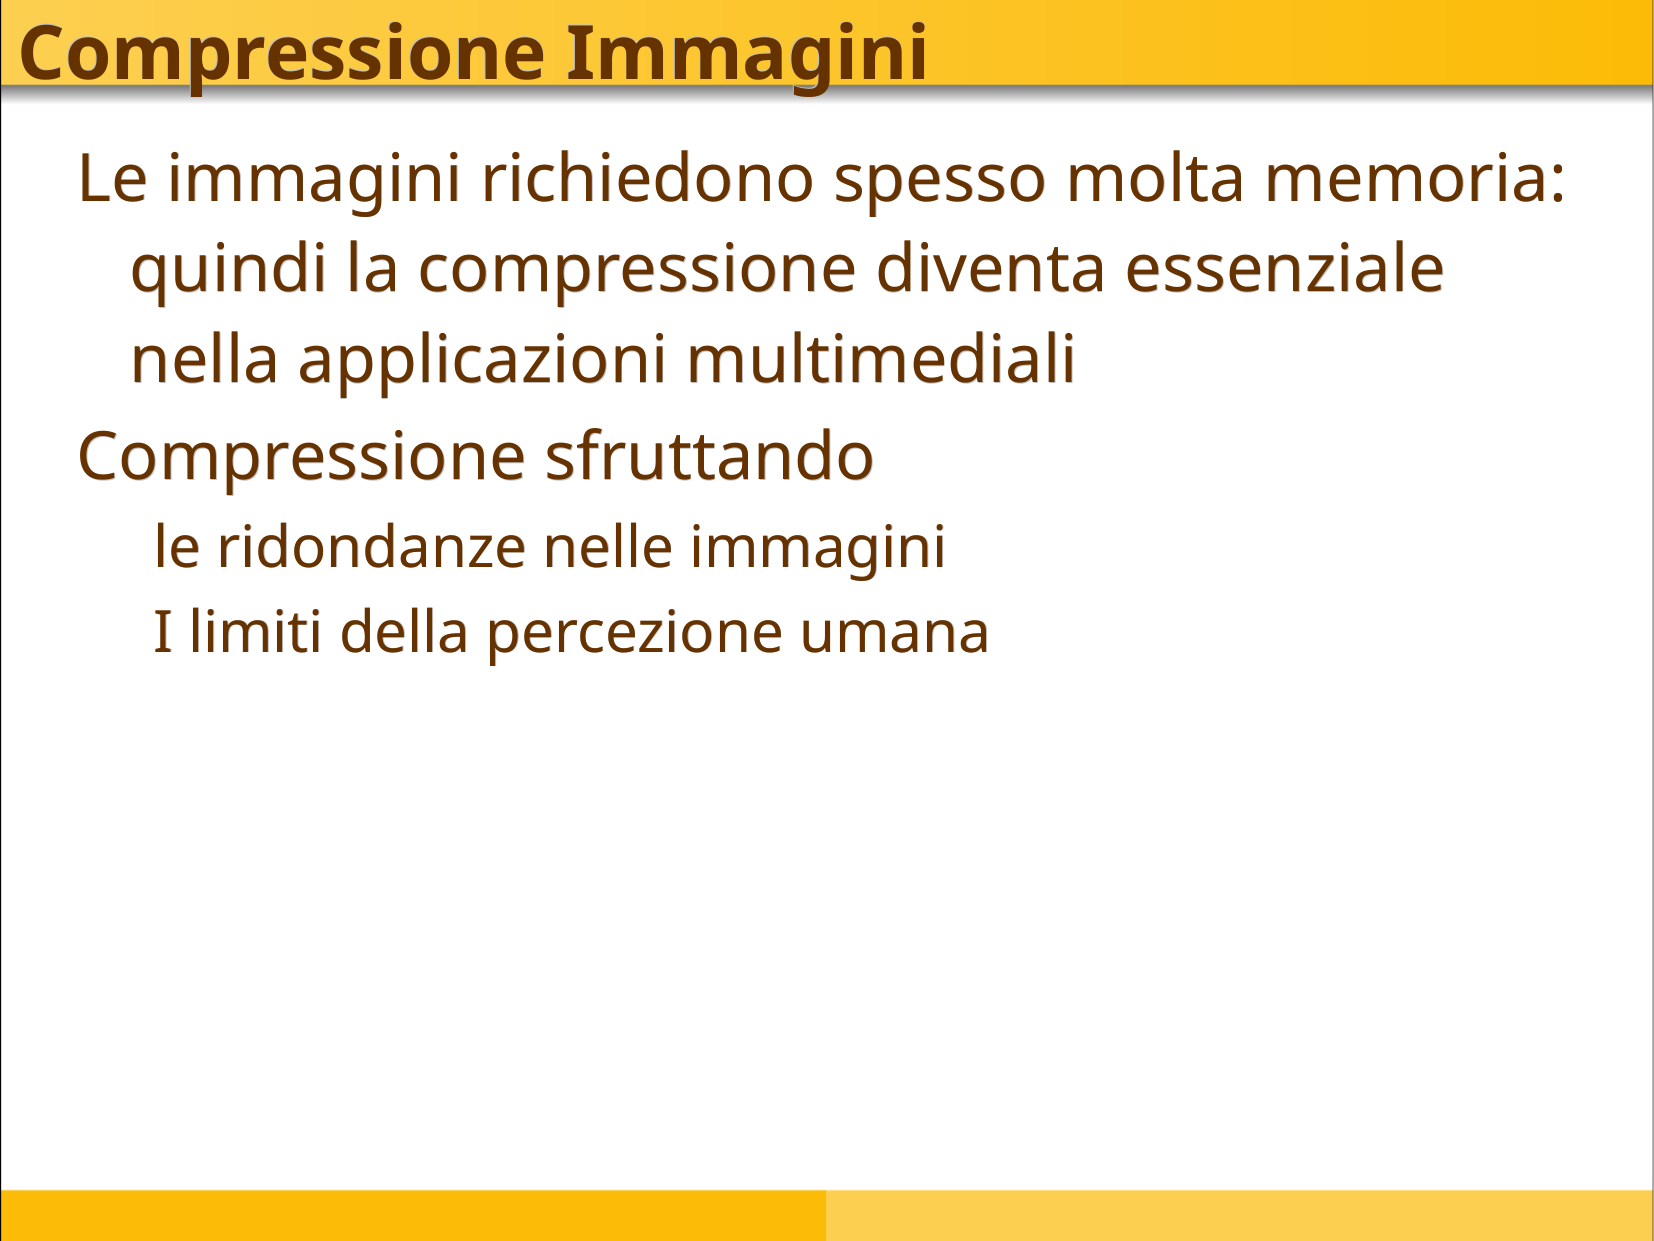

# Compressione Immagini
Le immagini richiedono spesso molta memoria: quindi la compressione diventa essenziale nella applicazioni multimediali
Compressione sfruttando
le ridondanze nelle immagini
I limiti della percezione umana